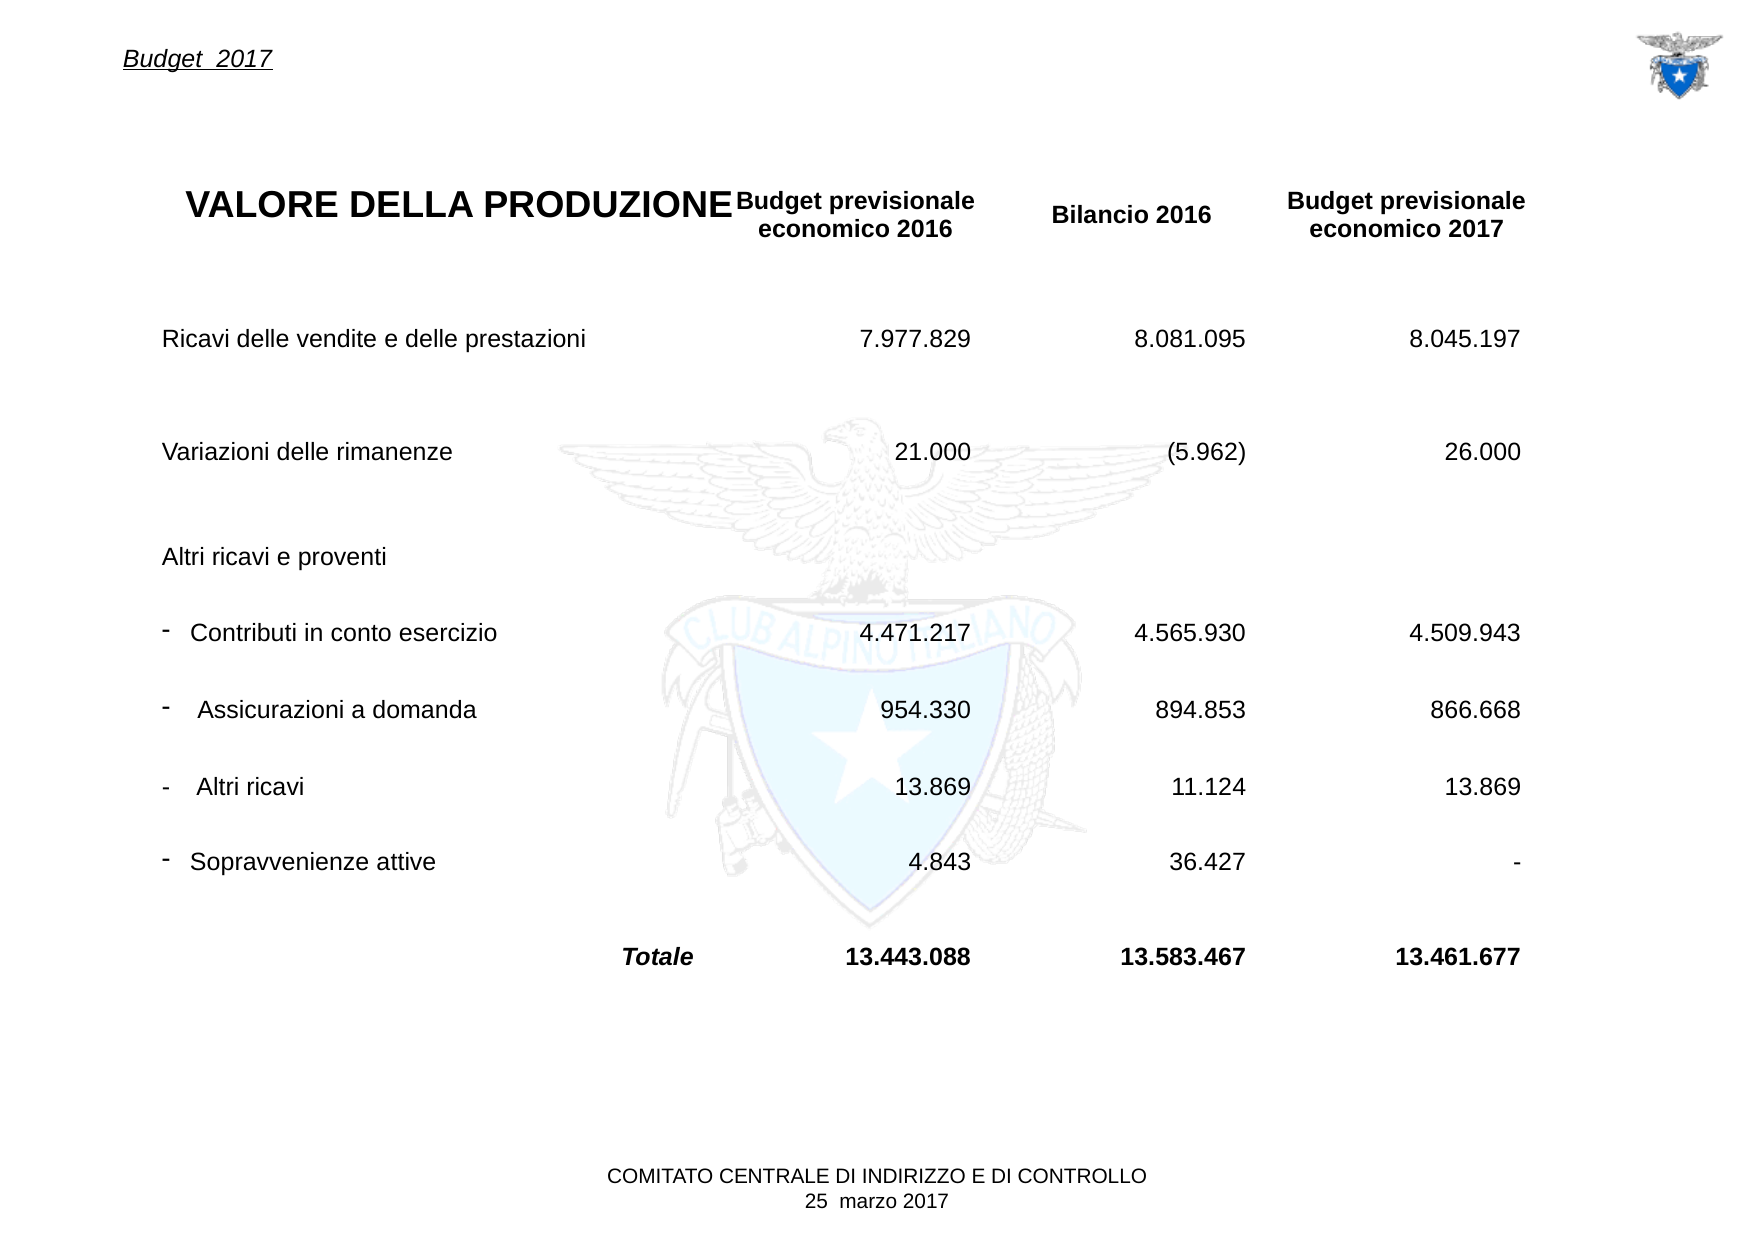

Budget 2017
| | Budget previsionale economico 2016 | Bilancio 2016 | Budget previsionale economico 2017 |
| --- | --- | --- | --- |
| Ricavi delle vendite e delle prestazioni | 7.977.829 | 8.081.095 | 8.045.197 |
| Variazioni delle rimanenze | 21.000 | (5.962) | 26.000 |
| Altri ricavi e proventi | | | |
| Contributi in conto esercizio | 4.471.217 | 4.565.930 | 4.509.943 |
| Assicurazioni a domanda | 954.330 | 894.853 | 866.668 |
| - Altri ricavi | 13.869 | 11.124 | 13.869 |
| Sopravvenienze attive | 4.843 | 36.427 | - |
| Totale | 13.443.088 | 13.583.467 | 13.461.677 |
VALORE DELLA PRODUZIONE
COMITATO CENTRALE DI INDIRIZZO E DI CONTROLLO
25 marzo 2017